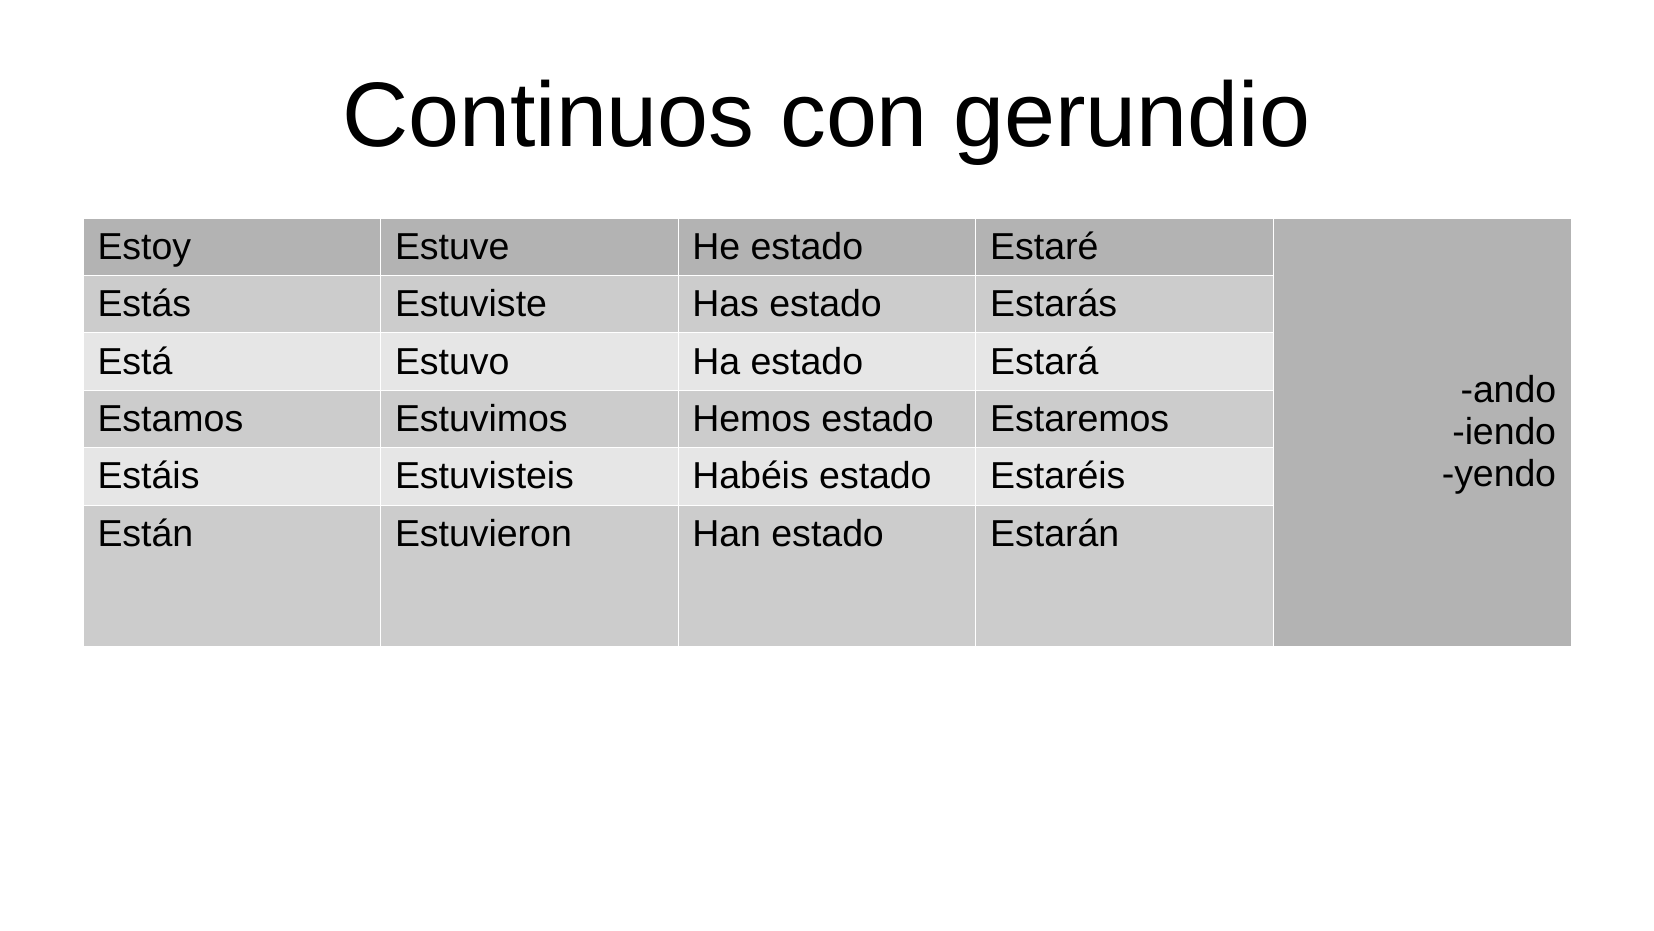

# Continuos con gerundio
| Estoy | Estuve | He estado | Estaré | -ando -iendo -yendo |
| --- | --- | --- | --- | --- |
| Estás | Estuviste | Has estado | Estarás | |
| Está | Estuvo | Ha estado | Estará | |
| Estamos | Estuvimos | Hemos estado | Estaremos | |
| Estáis | Estuvisteis | Habéis estado | Estaréis | |
| Están | Estuvieron | Han estado | Estarán | |